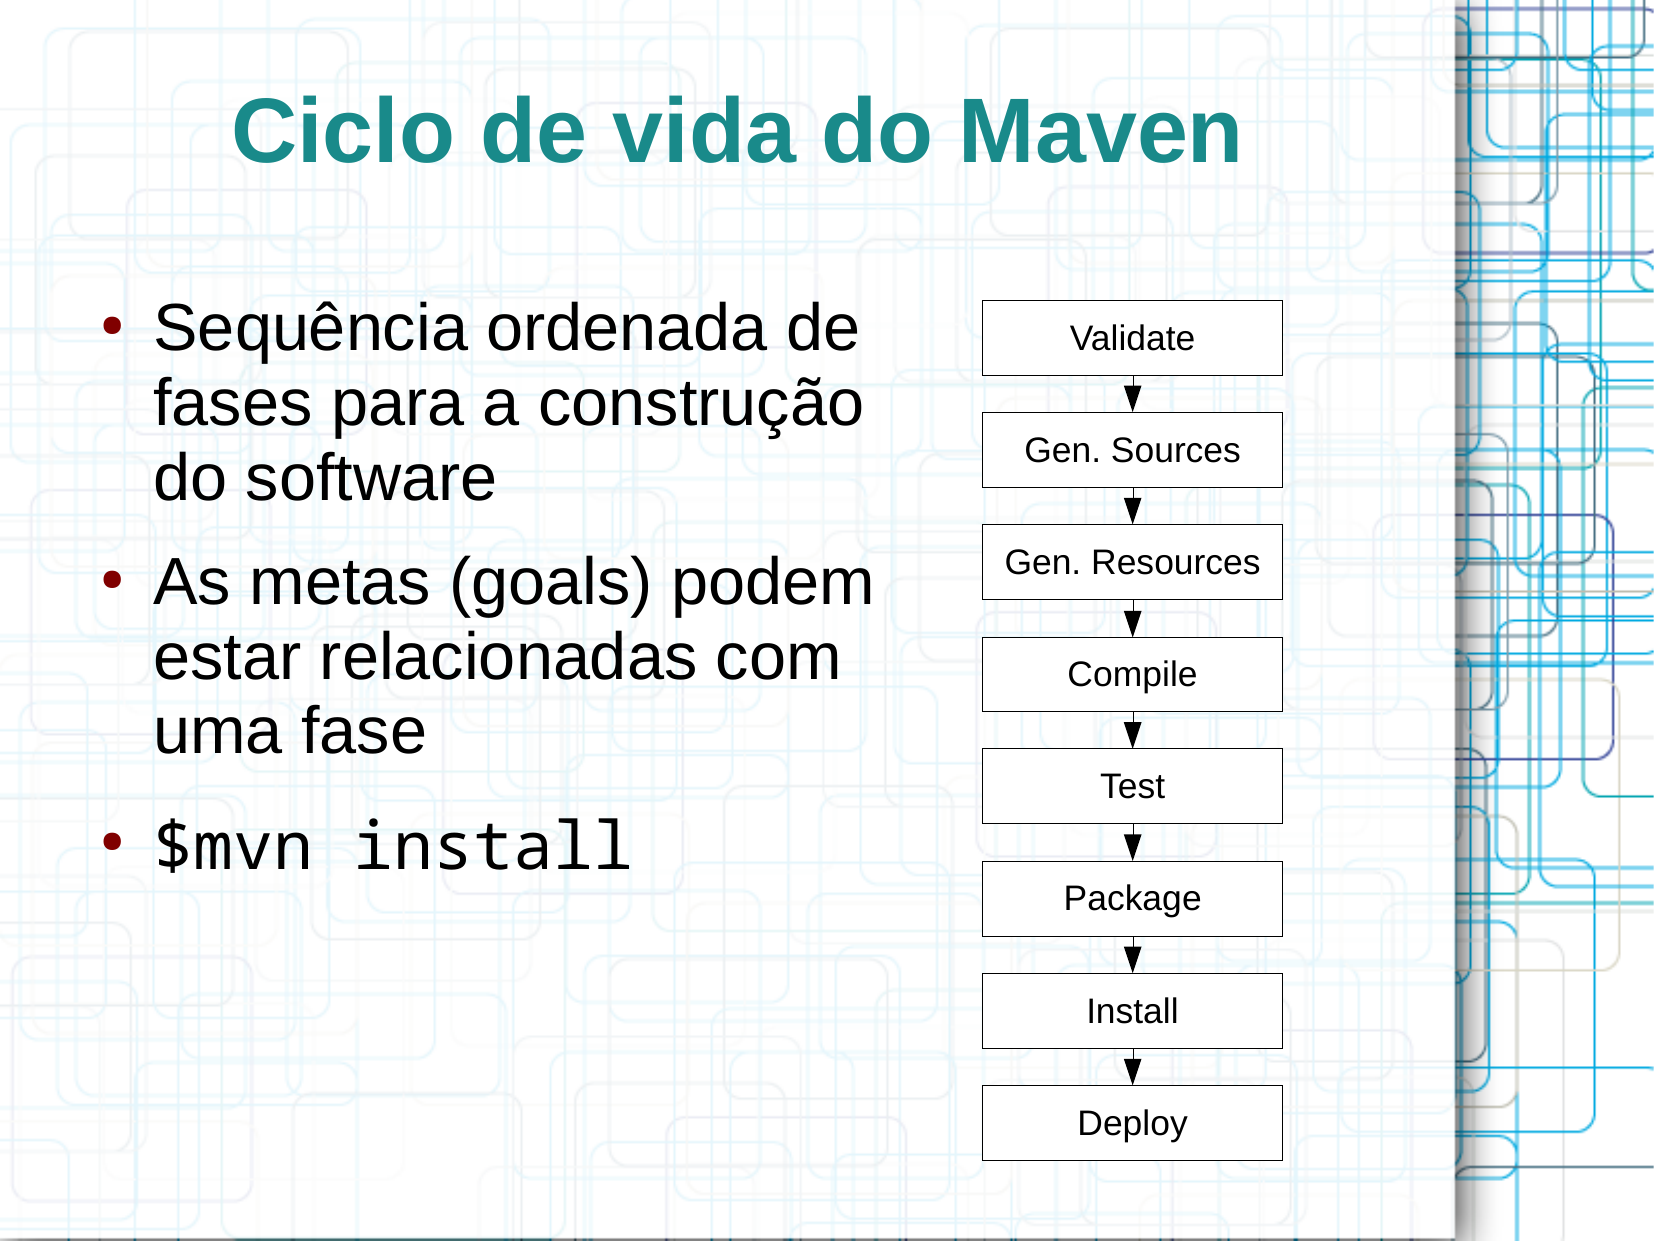

# Ciclo de vida do Maven
Sequência ordenada de fases para a construção do software
As metas (goals) podem estar relacionadas com uma fase
$mvn install
Validate
Gen. Sources
Gen. Resources
Compile
Test
Package
Install
Deploy